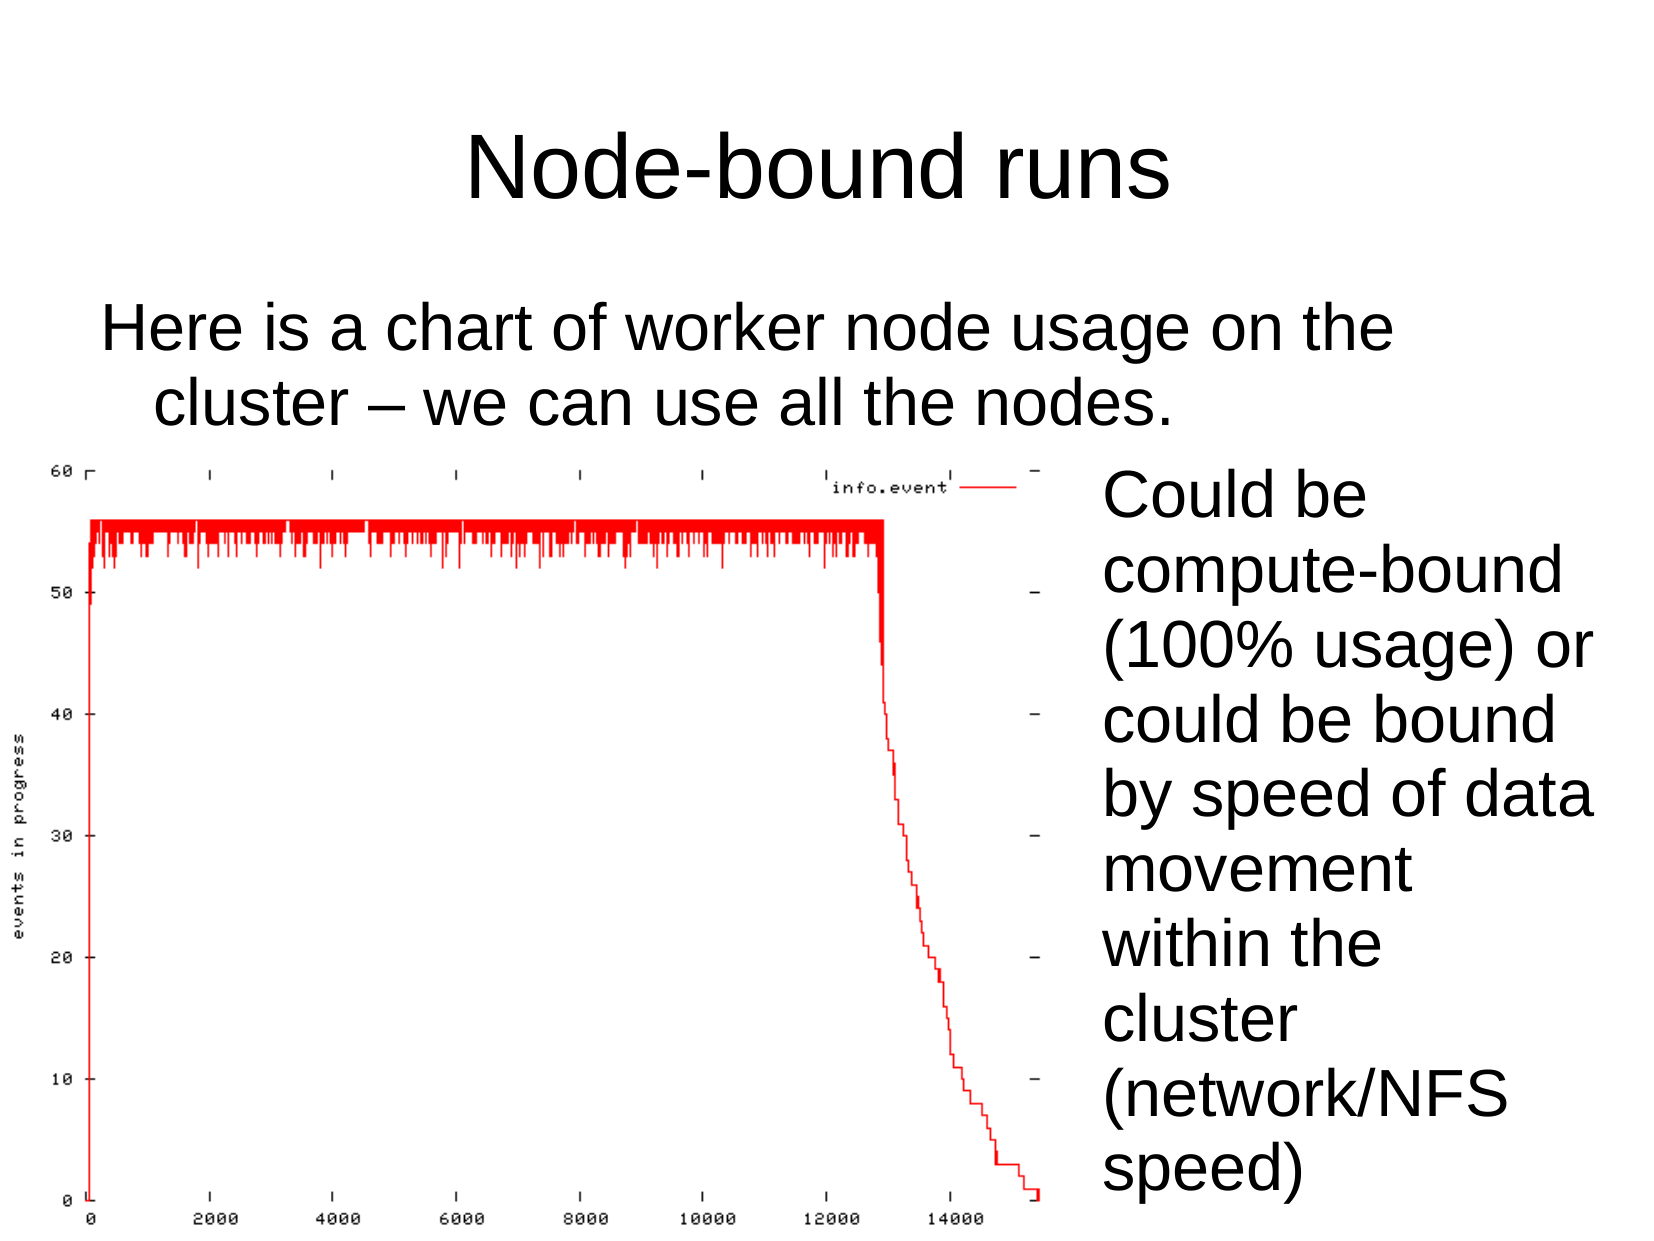

# Node-bound runs
Here is a chart of worker node usage on the cluster – we can use all the nodes.
Could be compute-bound (100% usage) or could be bound by speed of data movement within the cluster (network/NFS speed)